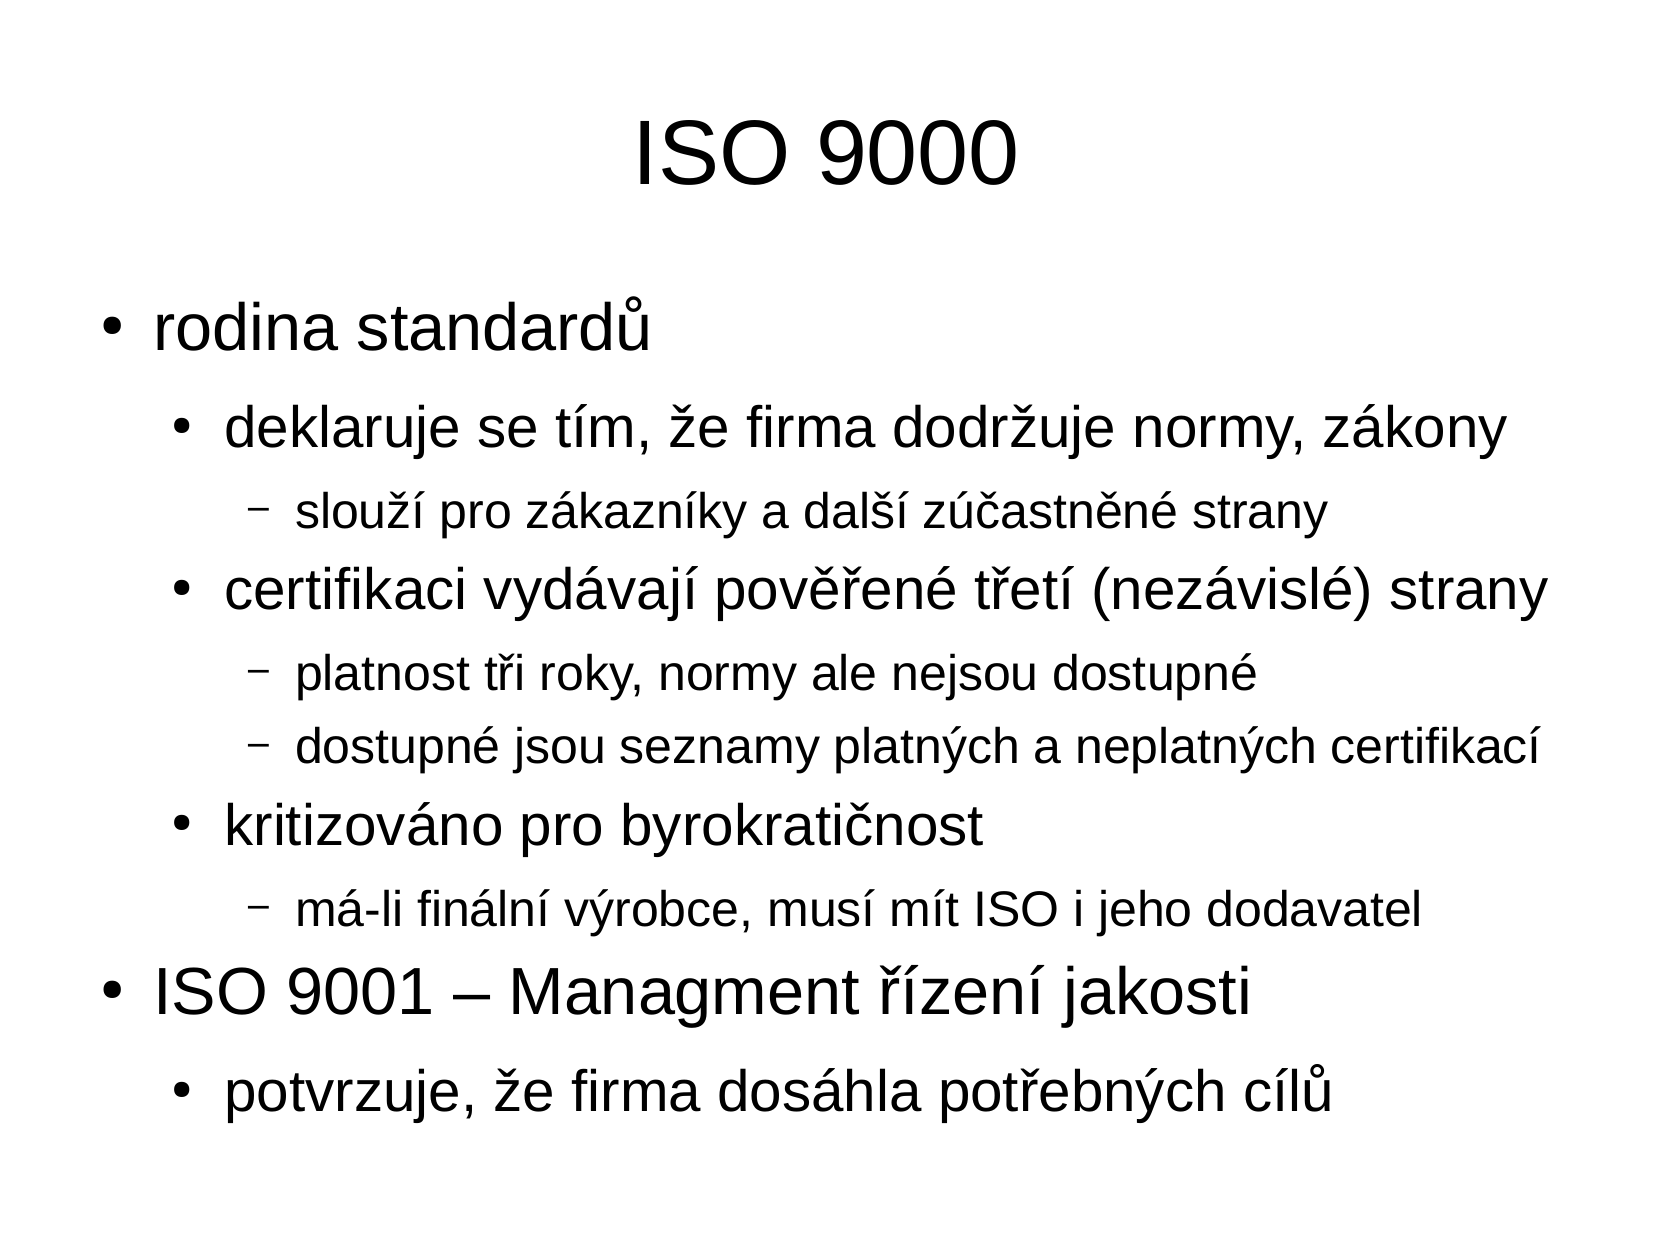

# ISO 9000
rodina standardů
deklaruje se tím, že firma dodržuje normy, zákony
slouží pro zákazníky a další zúčastněné strany
certifikaci vydávají pověřené třetí (nezávislé) strany
platnost tři roky, normy ale nejsou dostupné
dostupné jsou seznamy platných a neplatných certifikací
kritizováno pro byrokratičnost
má-li finální výrobce, musí mít ISO i jeho dodavatel
ISO 9001 – Managment řízení jakosti
potvrzuje, že firma dosáhla potřebných cílů